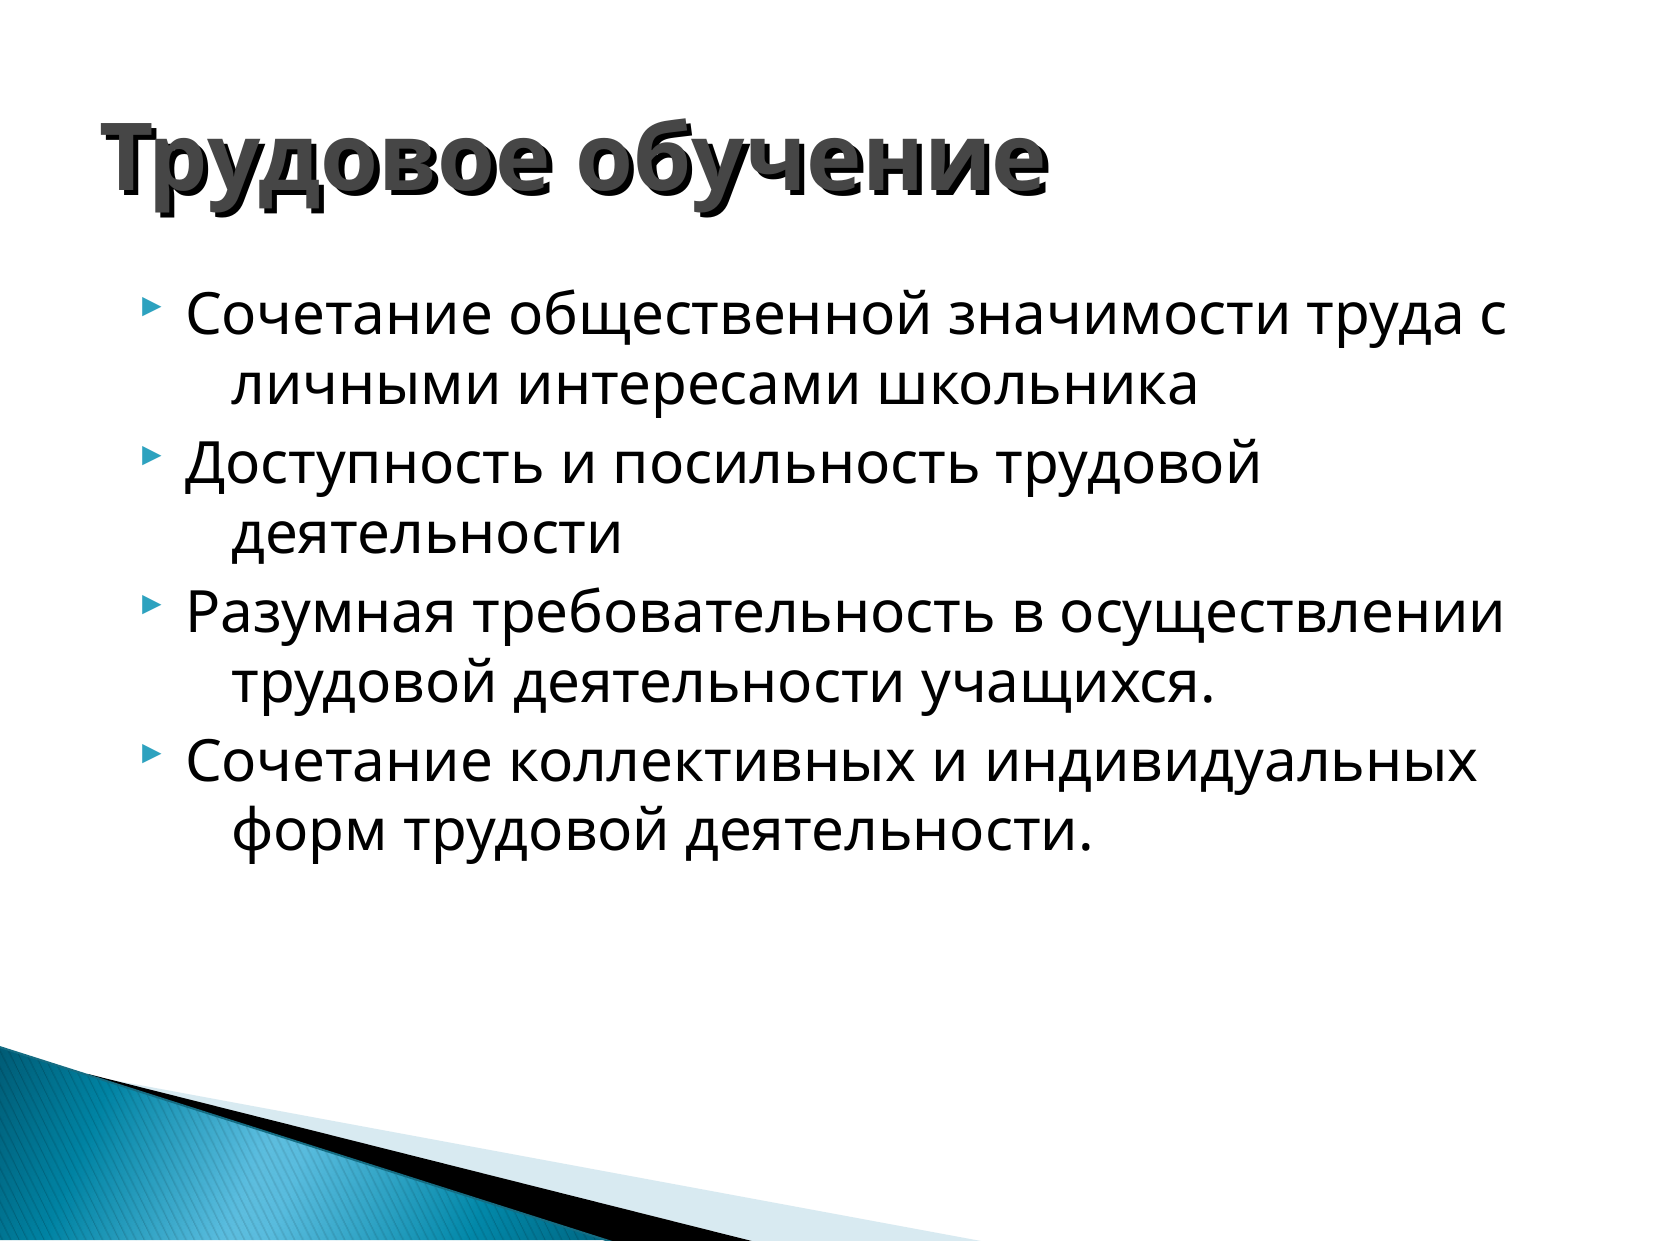

Трудовое обучение
# Сочетание общественной значимости труда с личными интересами школьника
Доступность и посильность трудовой деятельности
Разумная требовательность в осуществлении трудовой деятельности учащихся.
Сочетание коллективных и индивидуальных форм трудовой деятельности.